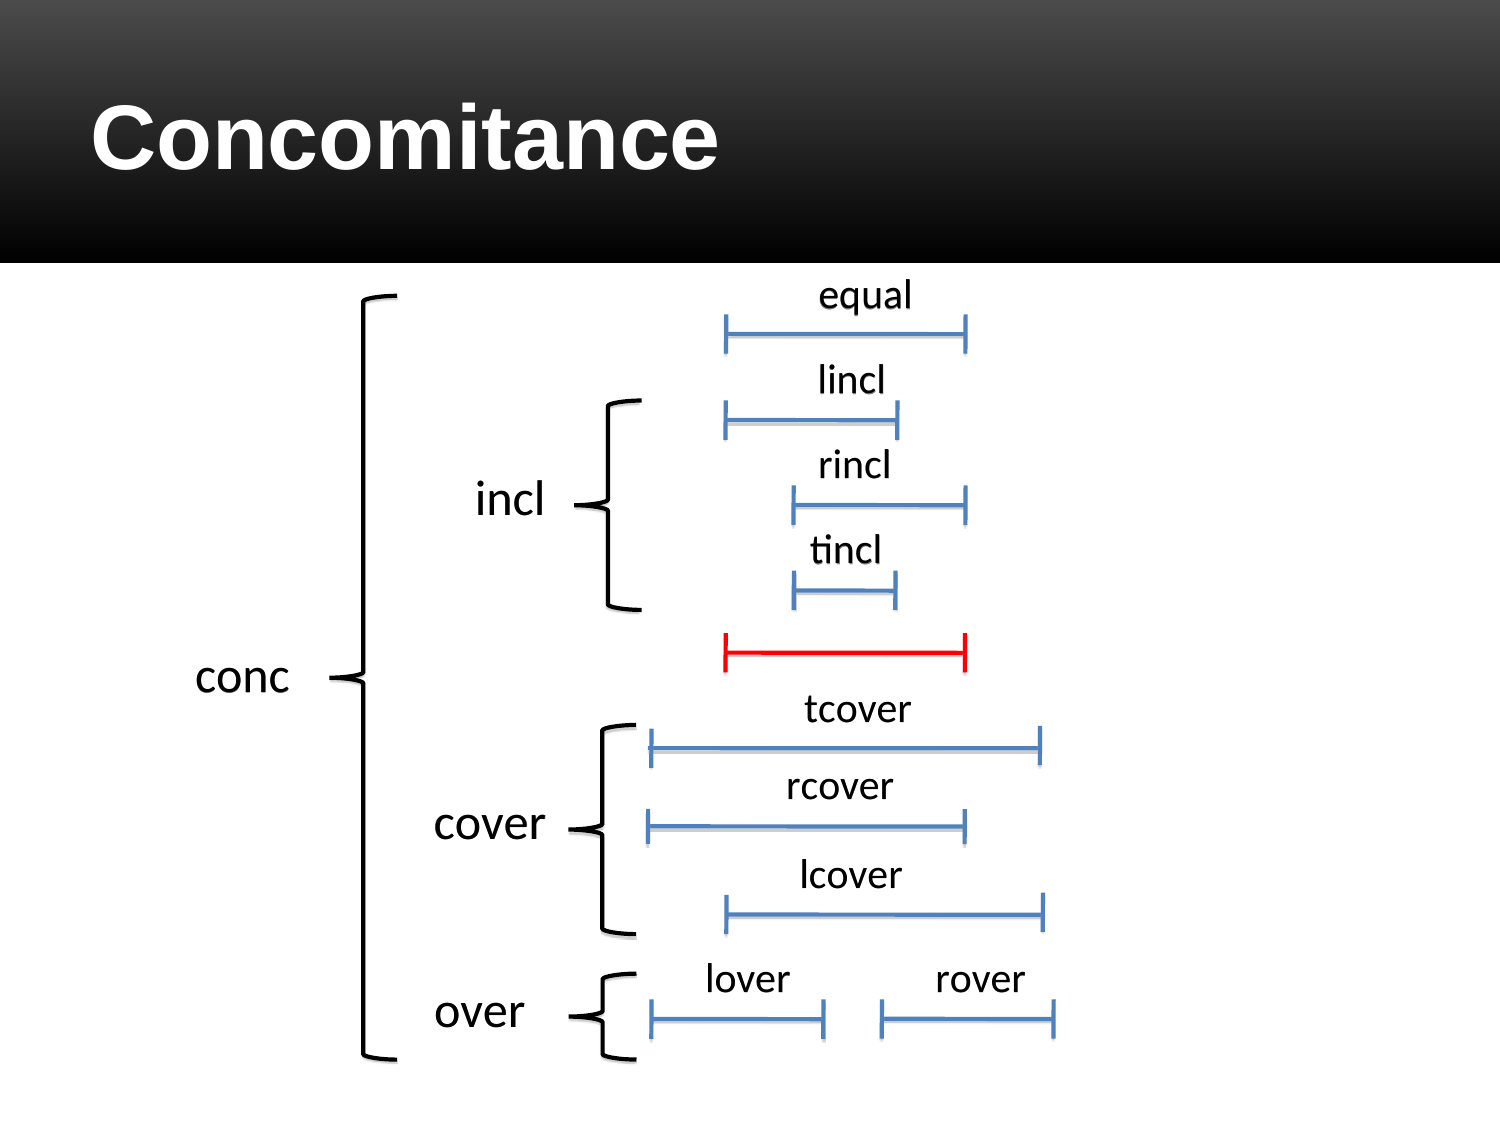

# Concomitance
equal
lincl
rincl
incl
tincl
conc
tcover
rcover
cover
lcover
lover
rover
over